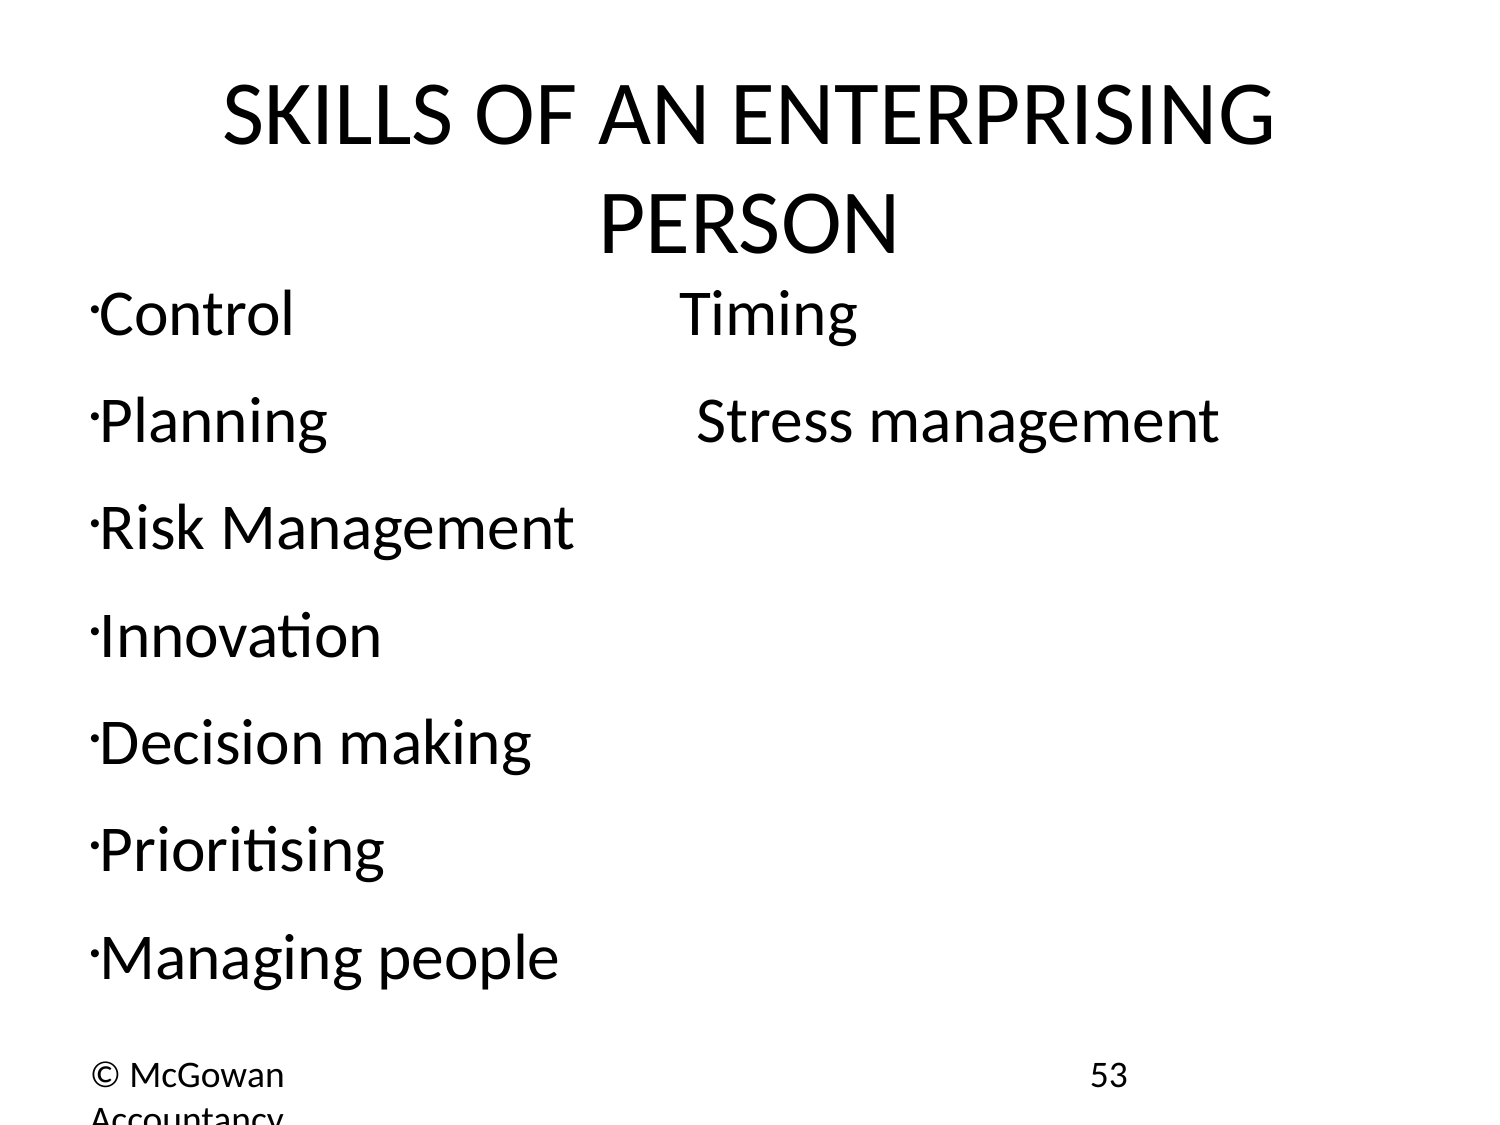

# SKILLS OF AN ENTERPRISING PERSON
Control Timing
Planning Stress management
Risk Management
Innovation
Decision making
Prioritising
Managing people
© McGowan Accountancy Services
53